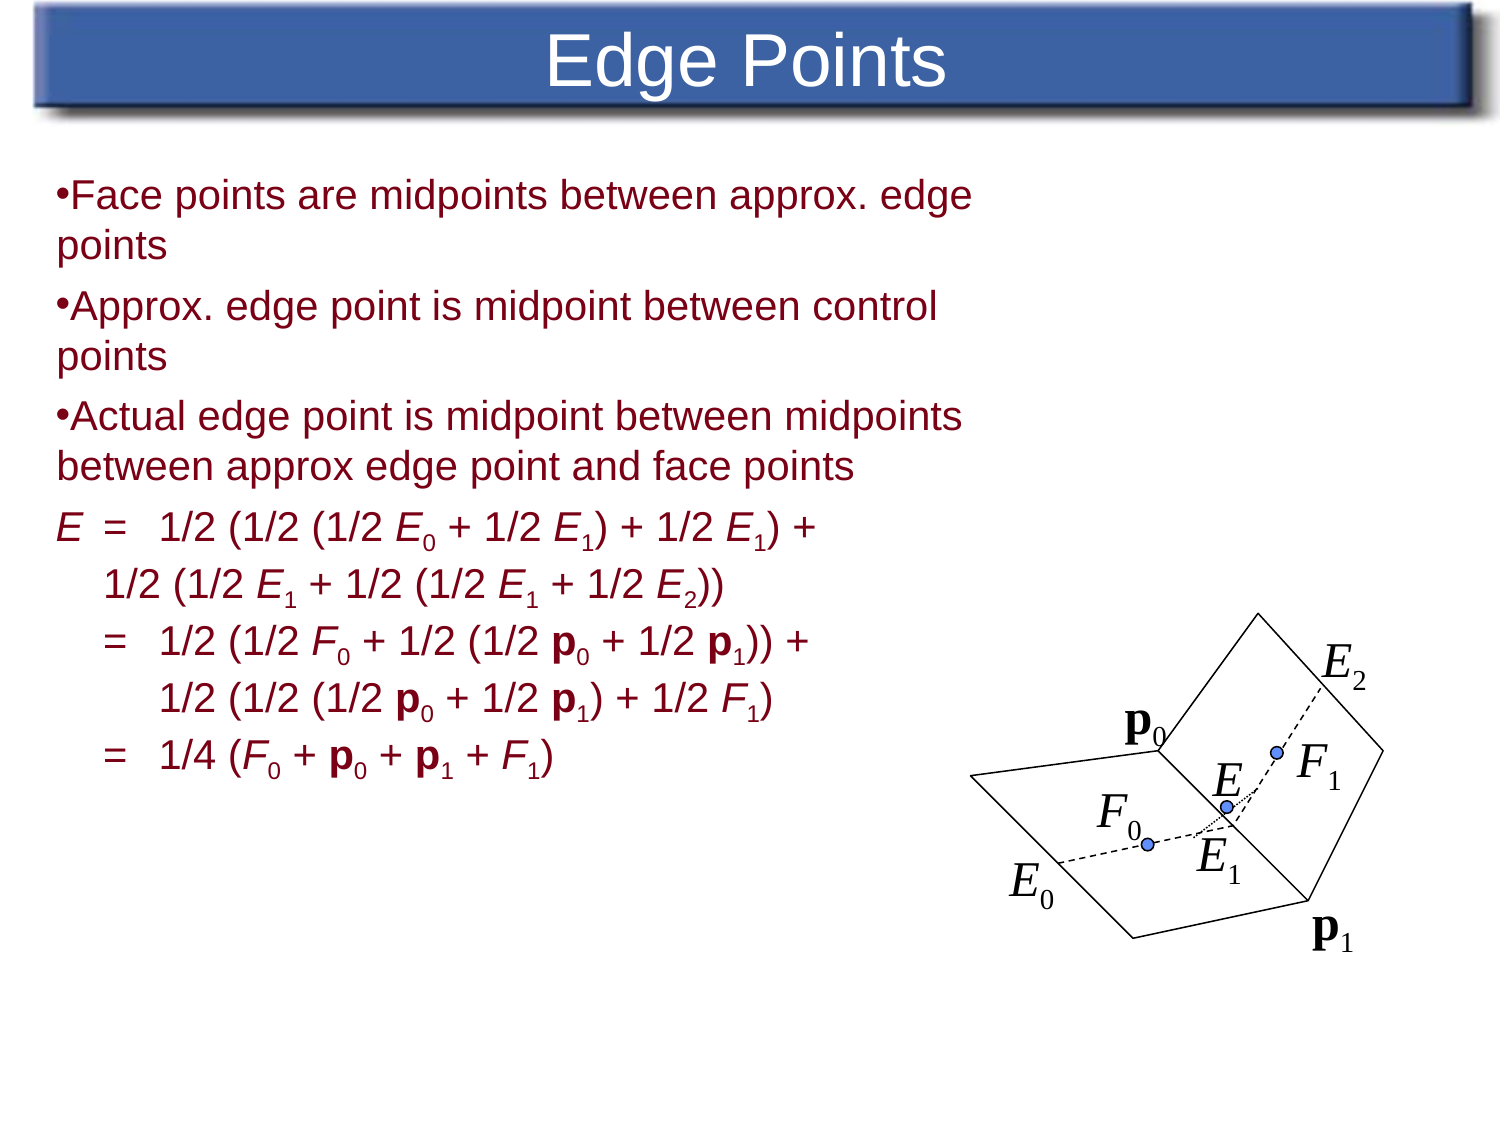

# Edge Points
Face points are midpoints between approx. edge points
Approx. edge point is midpoint between control points
Actual edge point is midpoint between midpoints between approx edge point and face points
E 	=	1/2 (1/2 (1/2 E0 + 1/2 E1) + 1/2 E1) + 		1/2 (1/2 E1 + 1/2 (1/2 E1 + 1/2 E2))
	=	1/2 (1/2 F0 + 1/2 (1/2 p0 + 1/2 p1)) +
		1/2 (1/2 (1/2 p0 + 1/2 p1) + 1/2 F1)
	=	1/4 (F0 + p0 + p1 + F1)
E2
p0
F1
E
F0
E1
E0
p1